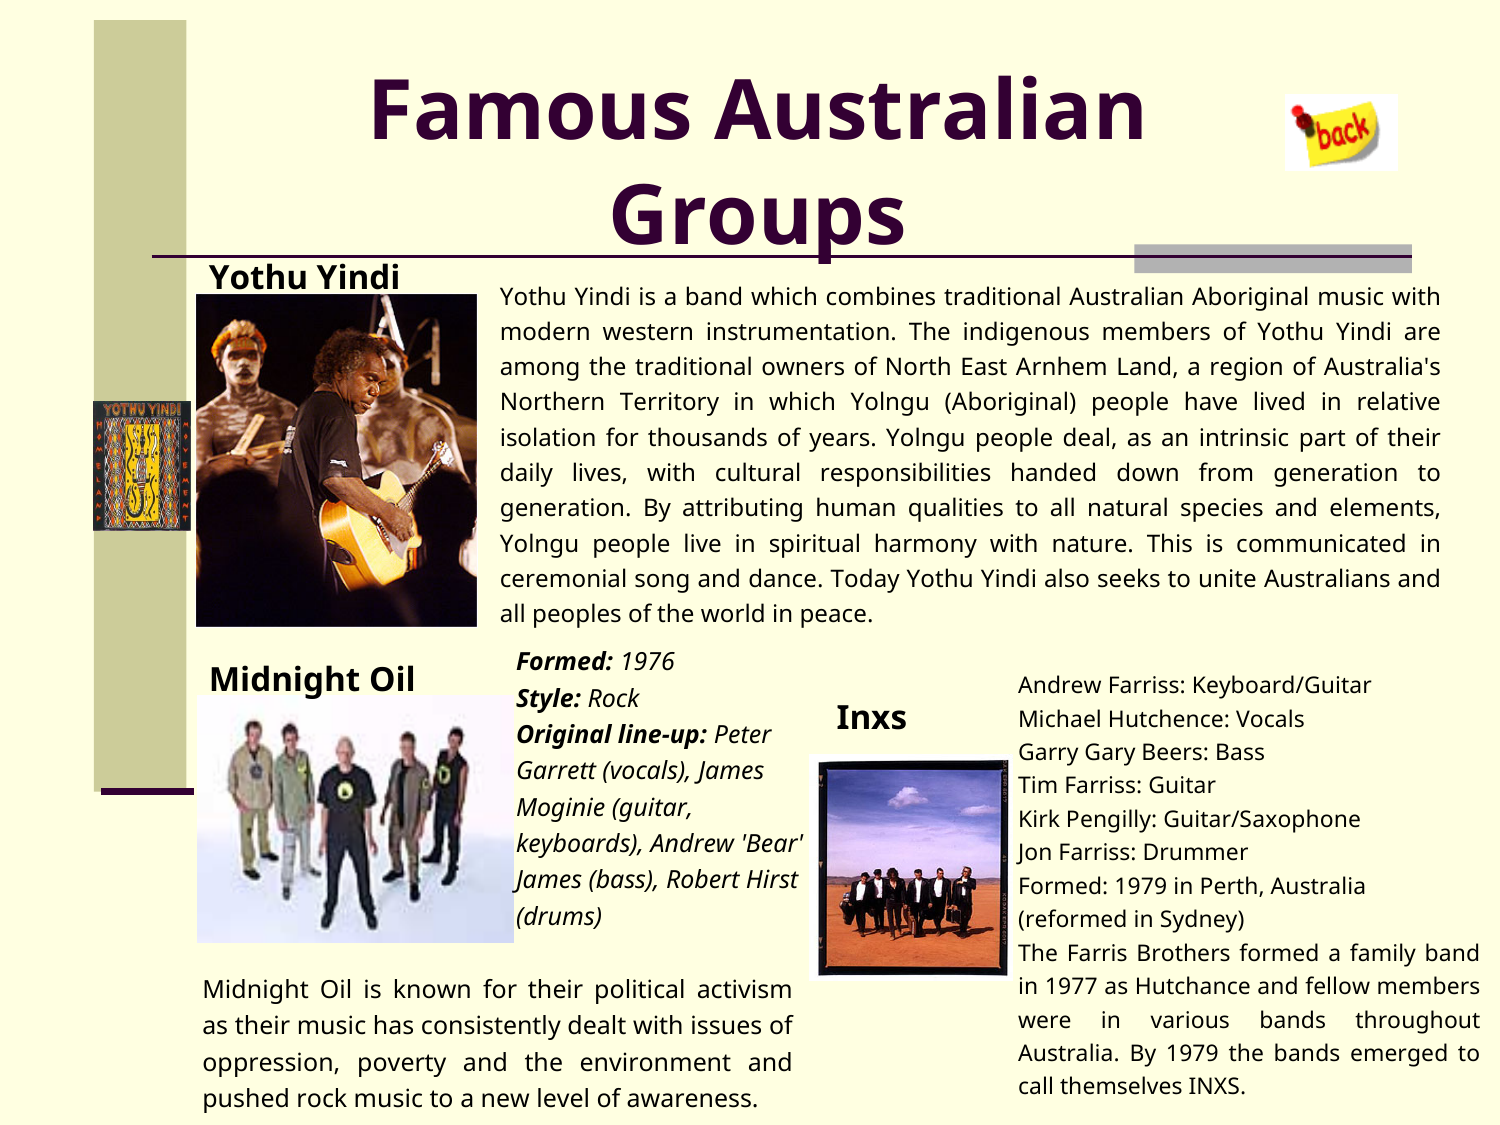

# Famous Australian Groups
Yothu Yindi
Yothu Yindi is a band which combines traditional Australian Aboriginal music with modern western instrumentation. The indigenous members of Yothu Yindi are among the traditional owners of North East Arnhem Land, a region of Australia's Northern Territory in which Yolngu (Aboriginal) people have lived in relative isolation for thousands of years. Yolngu people deal, as an intrinsic part of their daily lives, with cultural responsibilities handed down from generation to generation. By attributing human qualities to all natural species and elements, Yolngu people live in spiritual harmony with nature. This is communicated in ceremonial song and dance. Today Yothu Yindi also seeks to unite Australians and all peoples of the world in peace.
Formed: 1976
Style: Rock
Original line-up: Peter Garrett (vocals), James Moginie (guitar, keyboards), Andrew 'Bear' James (bass), Robert Hirst (drums)
Midnight Oil
Andrew Farriss: Keyboard/Guitar
Michael Hutchence: Vocals
Garry Gary Beers: Bass
Tim Farriss: Guitar
Kirk Pengilly: Guitar/Saxophone
Jon Farriss: Drummer
Formed: 1979 in Perth, Australia (reformed in Sydney)
The Farris Brothers formed a family band in 1977 as Hutchance and fellow members were in various bands throughout Australia. By 1979 the bands emerged to call themselves INXS.
Inxs
Midnight Oil is known for their political activism as their music has consistently dealt with issues of oppression, poverty and the environment and pushed rock music to a new level of awareness.